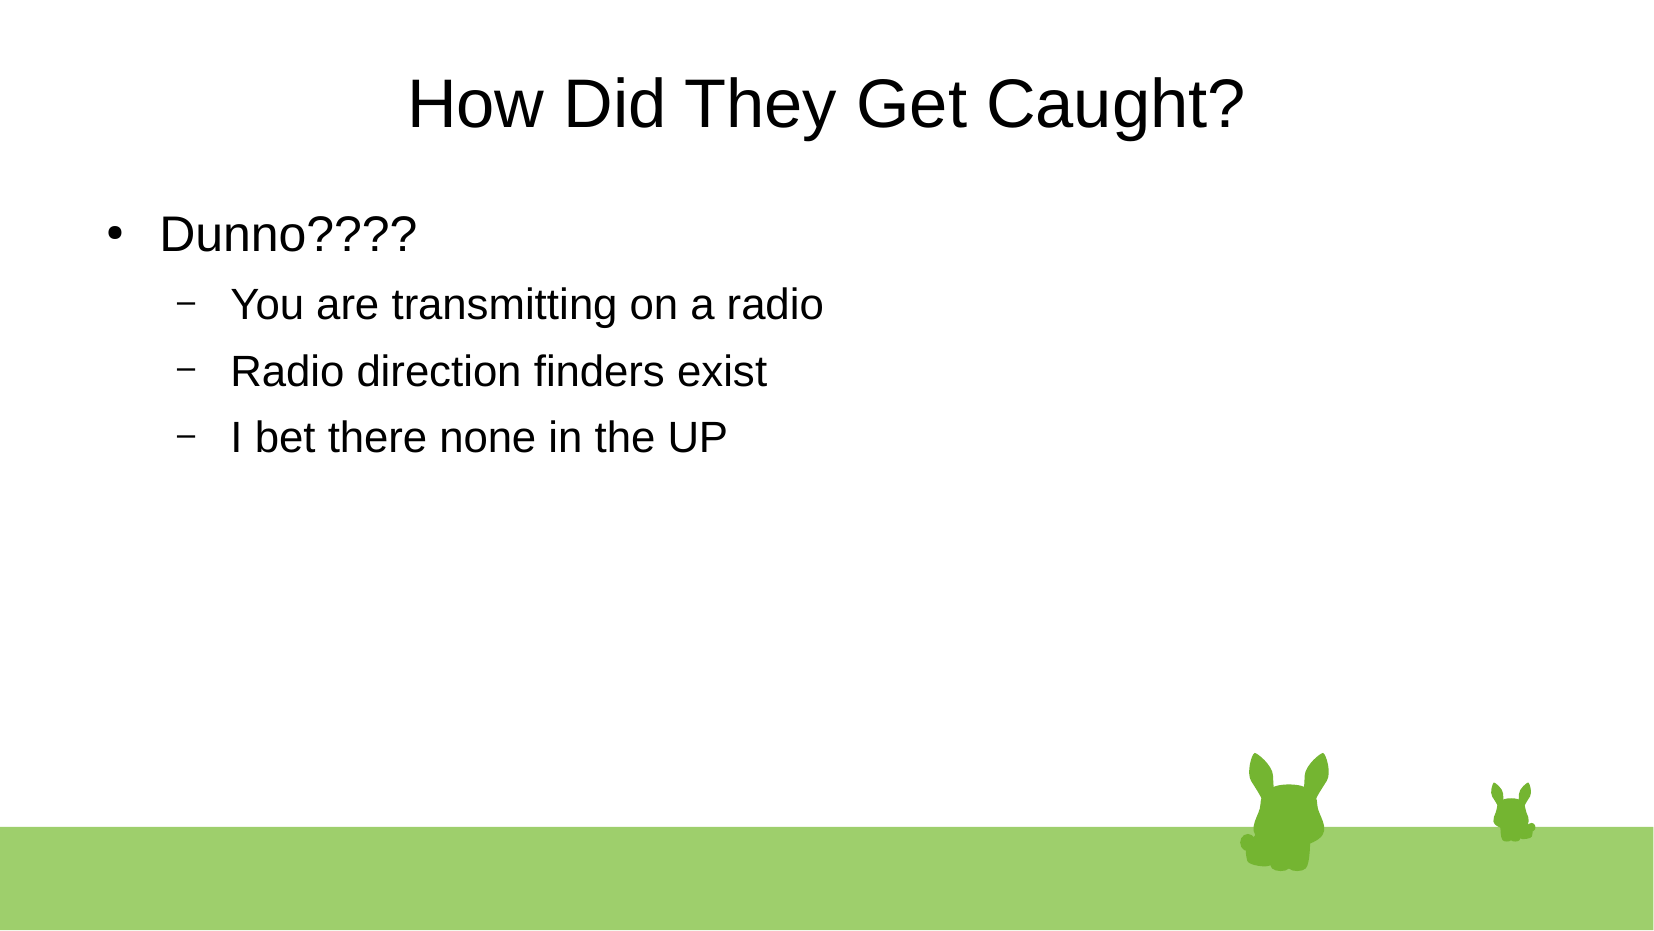

# How Did They Get Caught?
Dunno????
You are transmitting on a radio
Radio direction finders exist
I bet there none in the UP